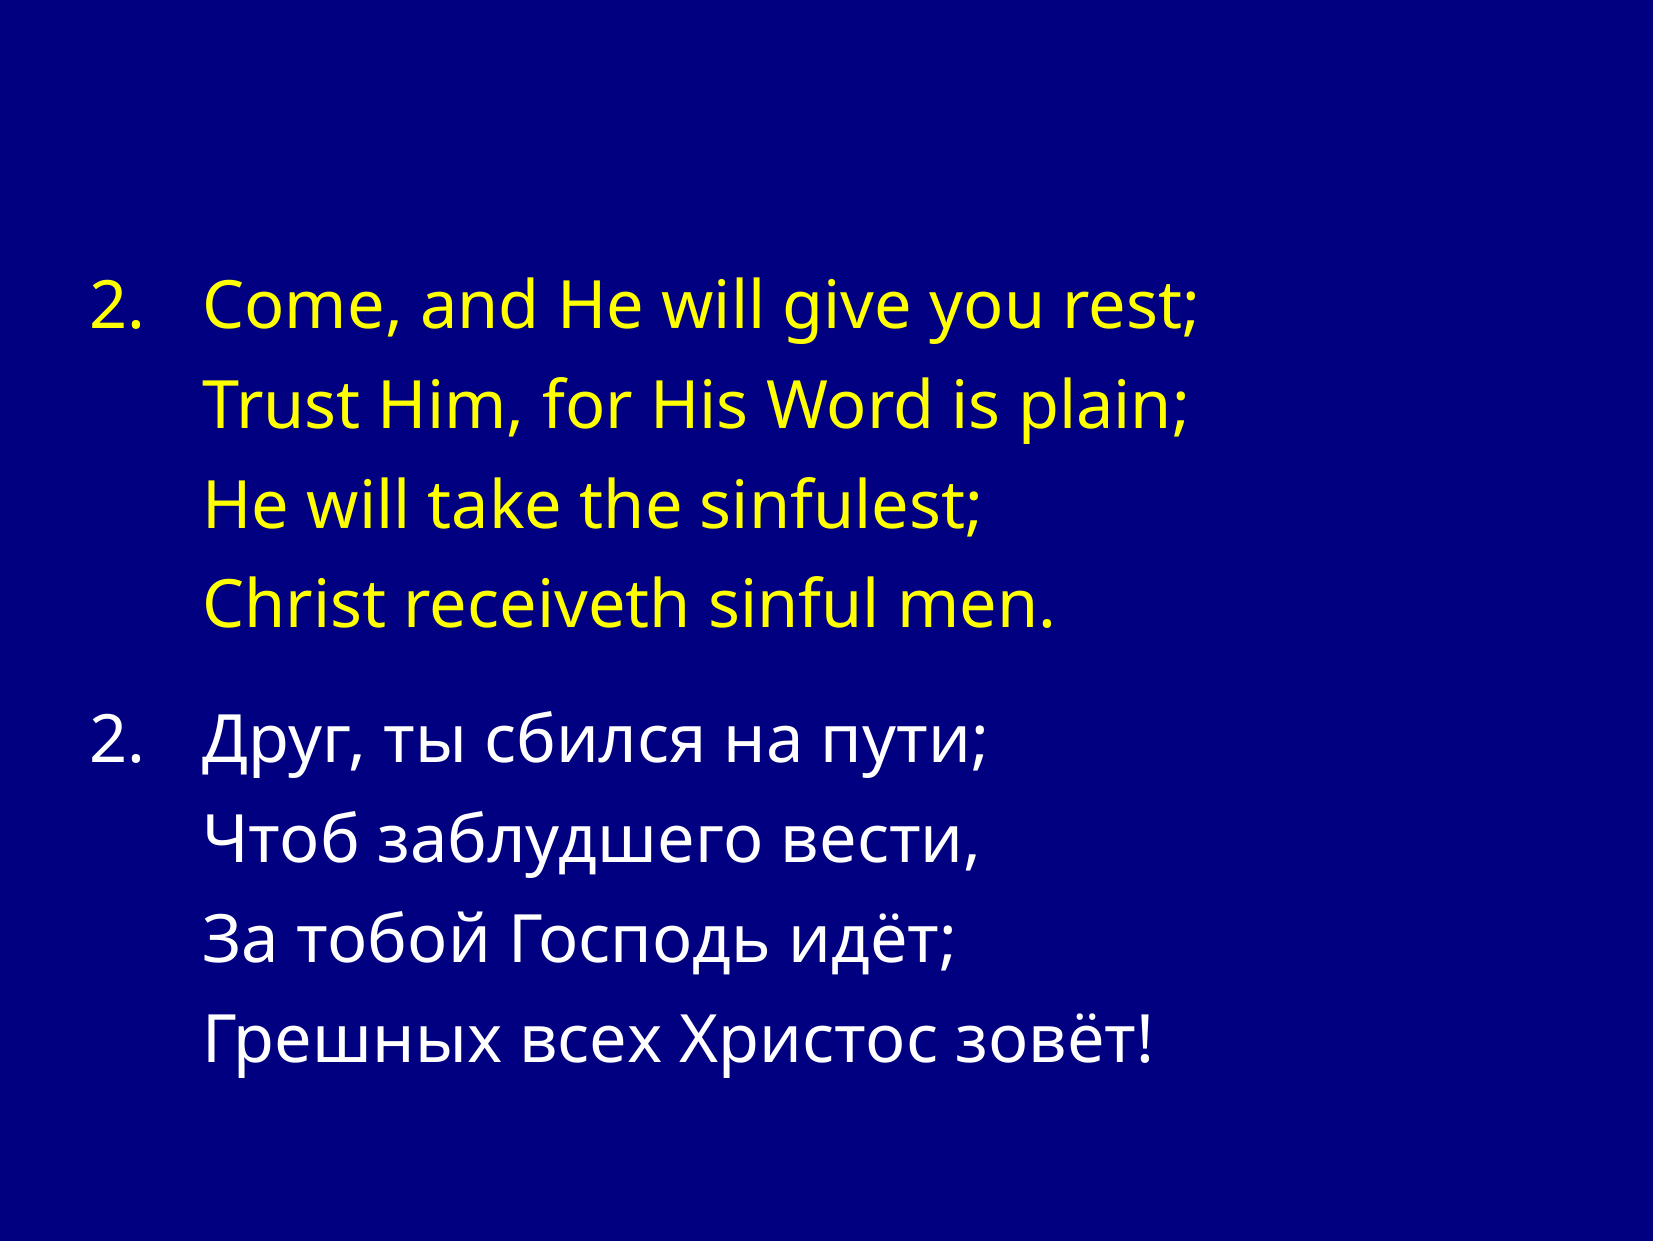

2.	Come, and He will give you rest;
	Trust Him, for His Word is plain;
	He will take the sinfulest;
	Christ receiveth sinful men.
2.	Друг, ты сбился на пути;
	Чтоб заблудшего вести,
	За тобой Господь идёт;
	Грешных всех Христос зовёт!